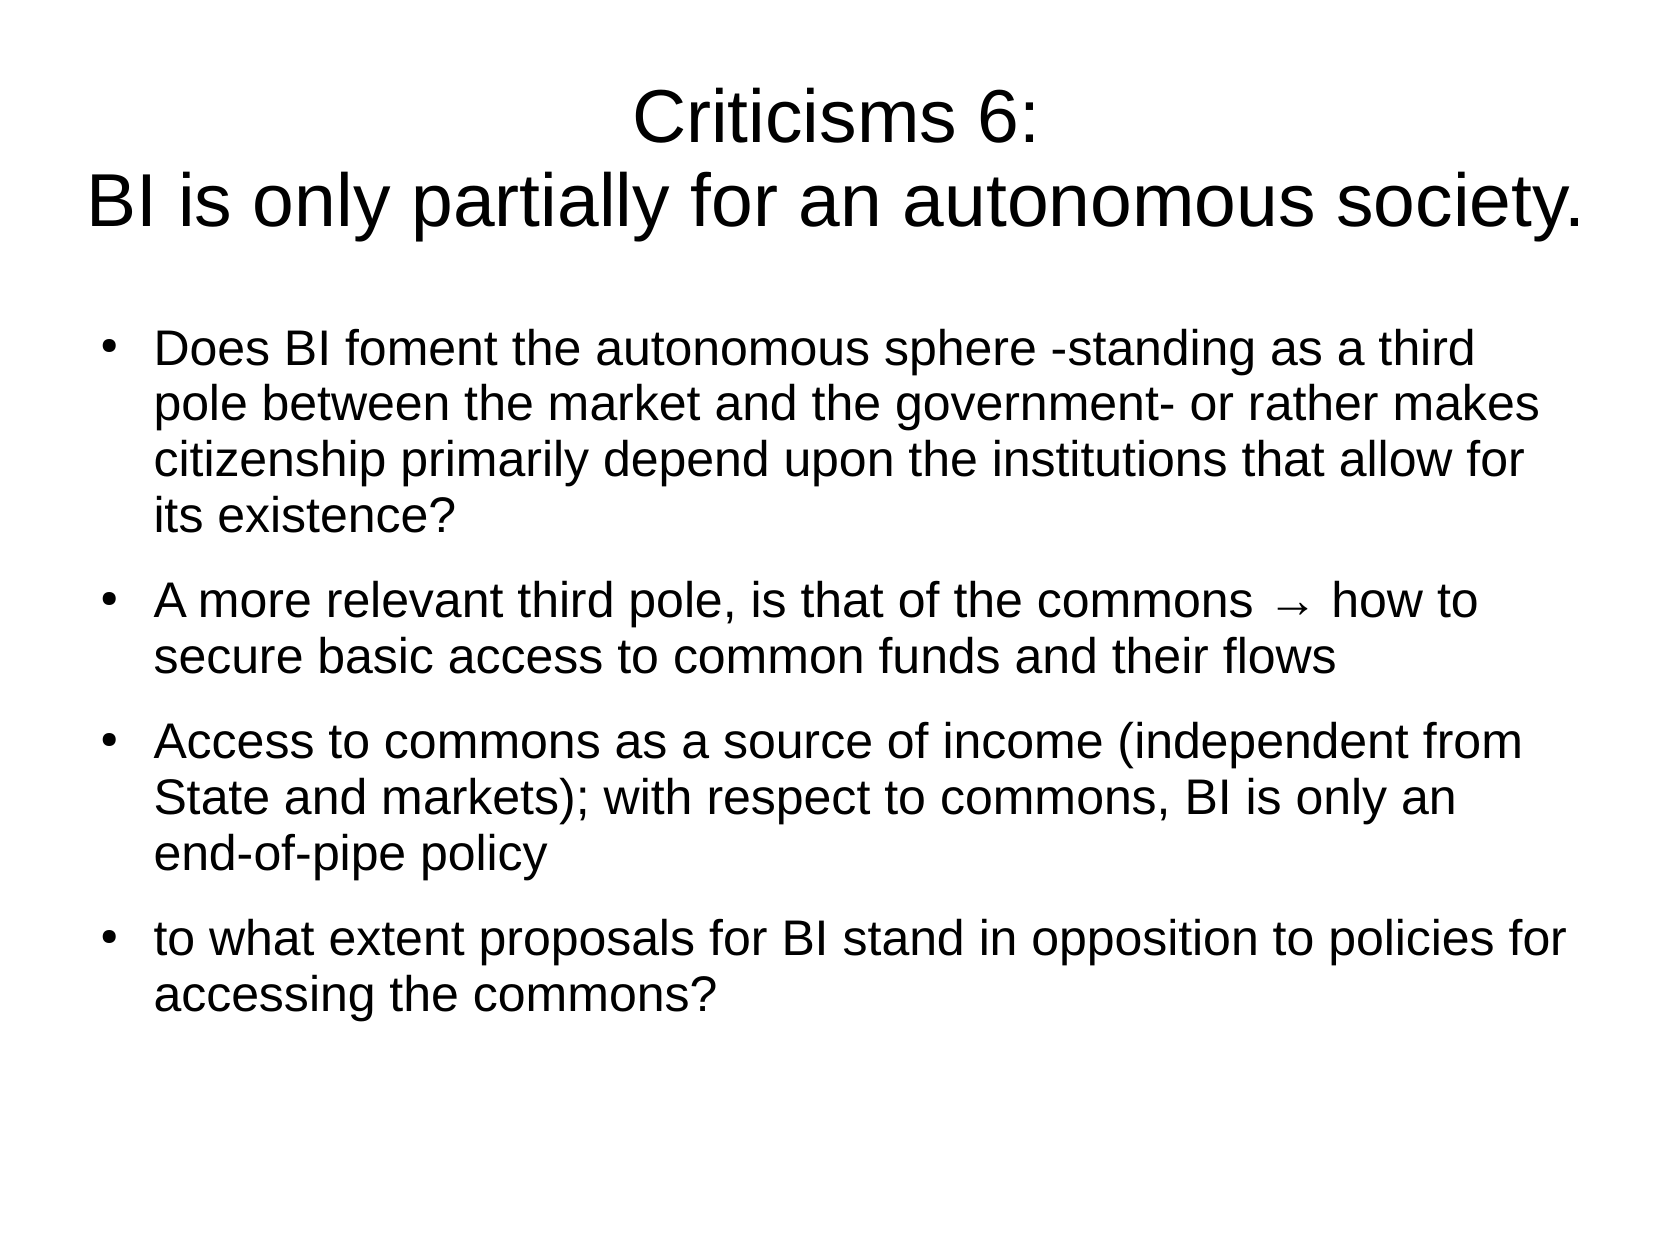

Criticisms 6:
BI is only partially for an autonomous society.
# Does BI foment the autonomous sphere -standing as a third pole between the market and the government- or rather makes citizenship primarily depend upon the institutions that allow for its existence?
A more relevant third pole, is that of the commons → how to secure basic access to common funds and their flows
Access to commons as a source of income (independent from State and markets); with respect to commons, BI is only an end-of-pipe policy
to what extent proposals for BI stand in opposition to policies for accessing the commons?